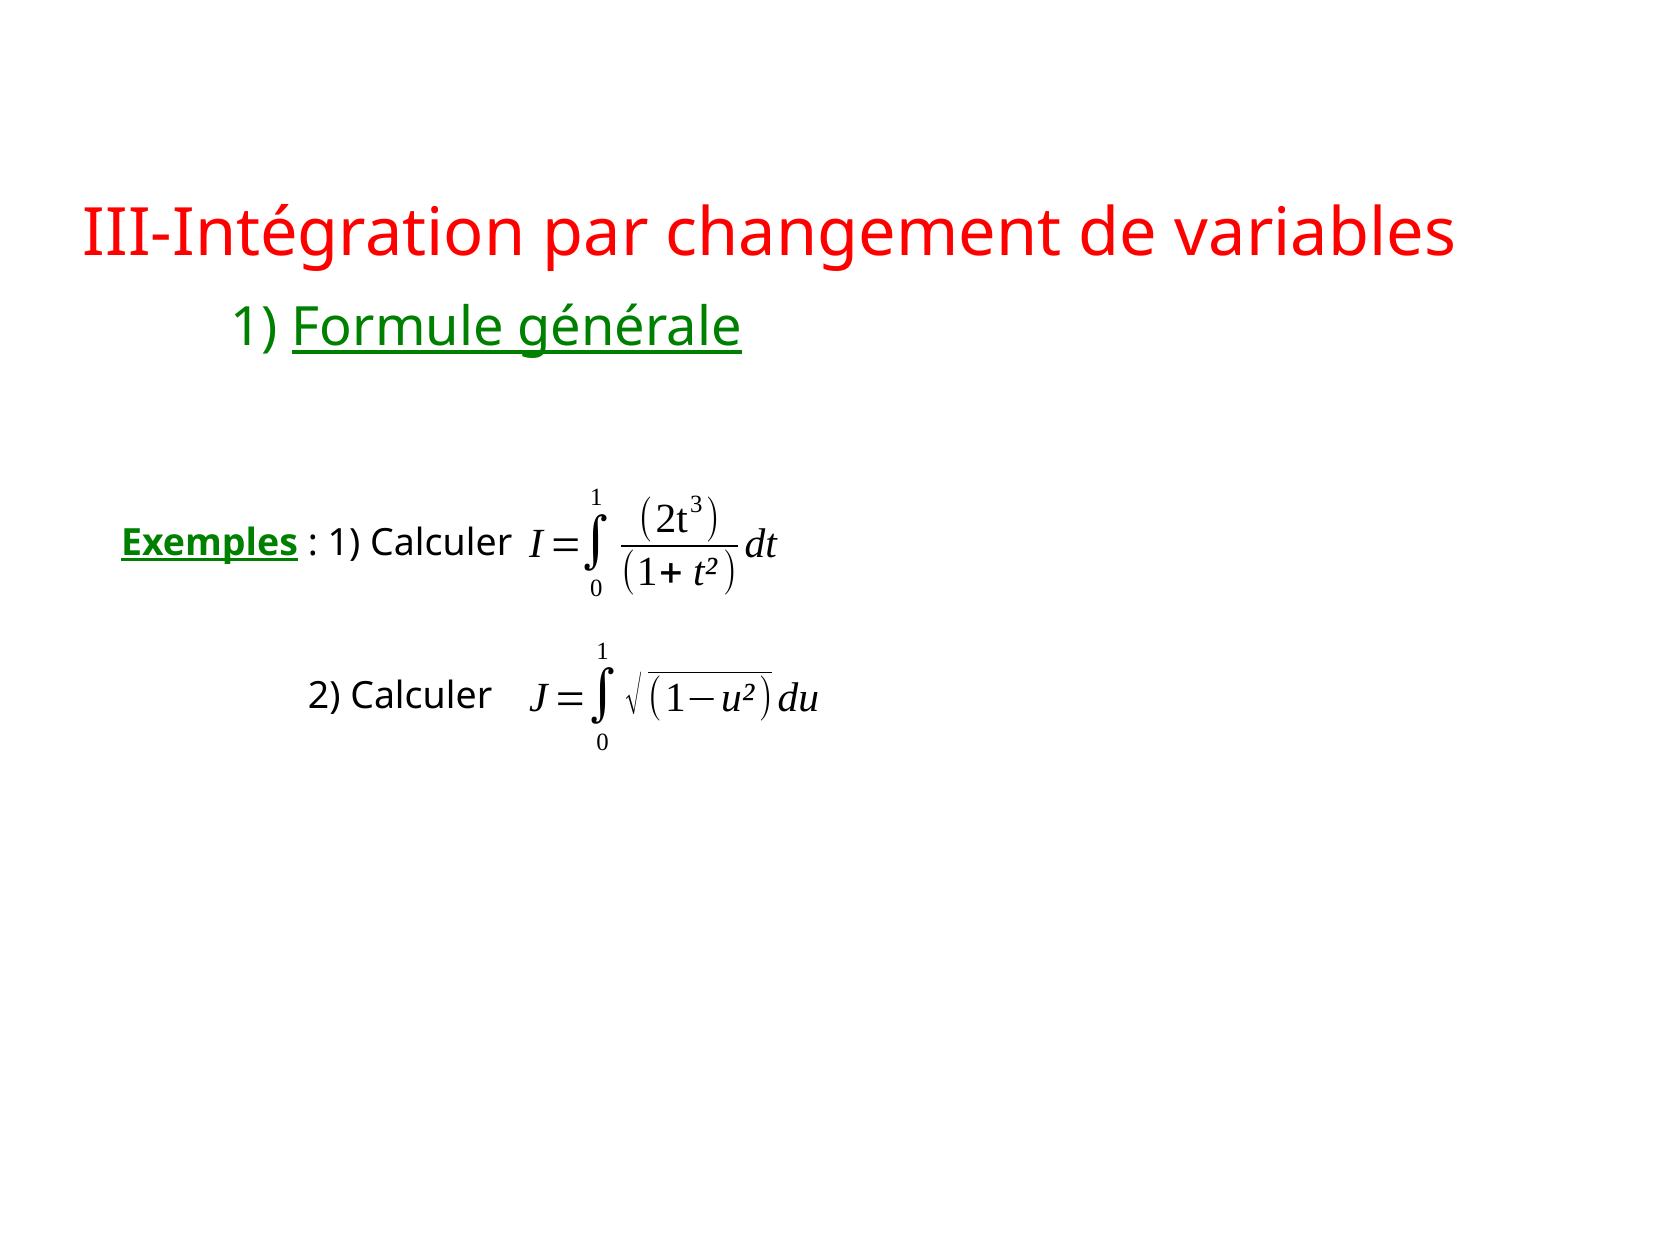

# III-Intégration par changement de variables 1) Formule générale
Exemples : 1) Calculer
		 2) Calculer